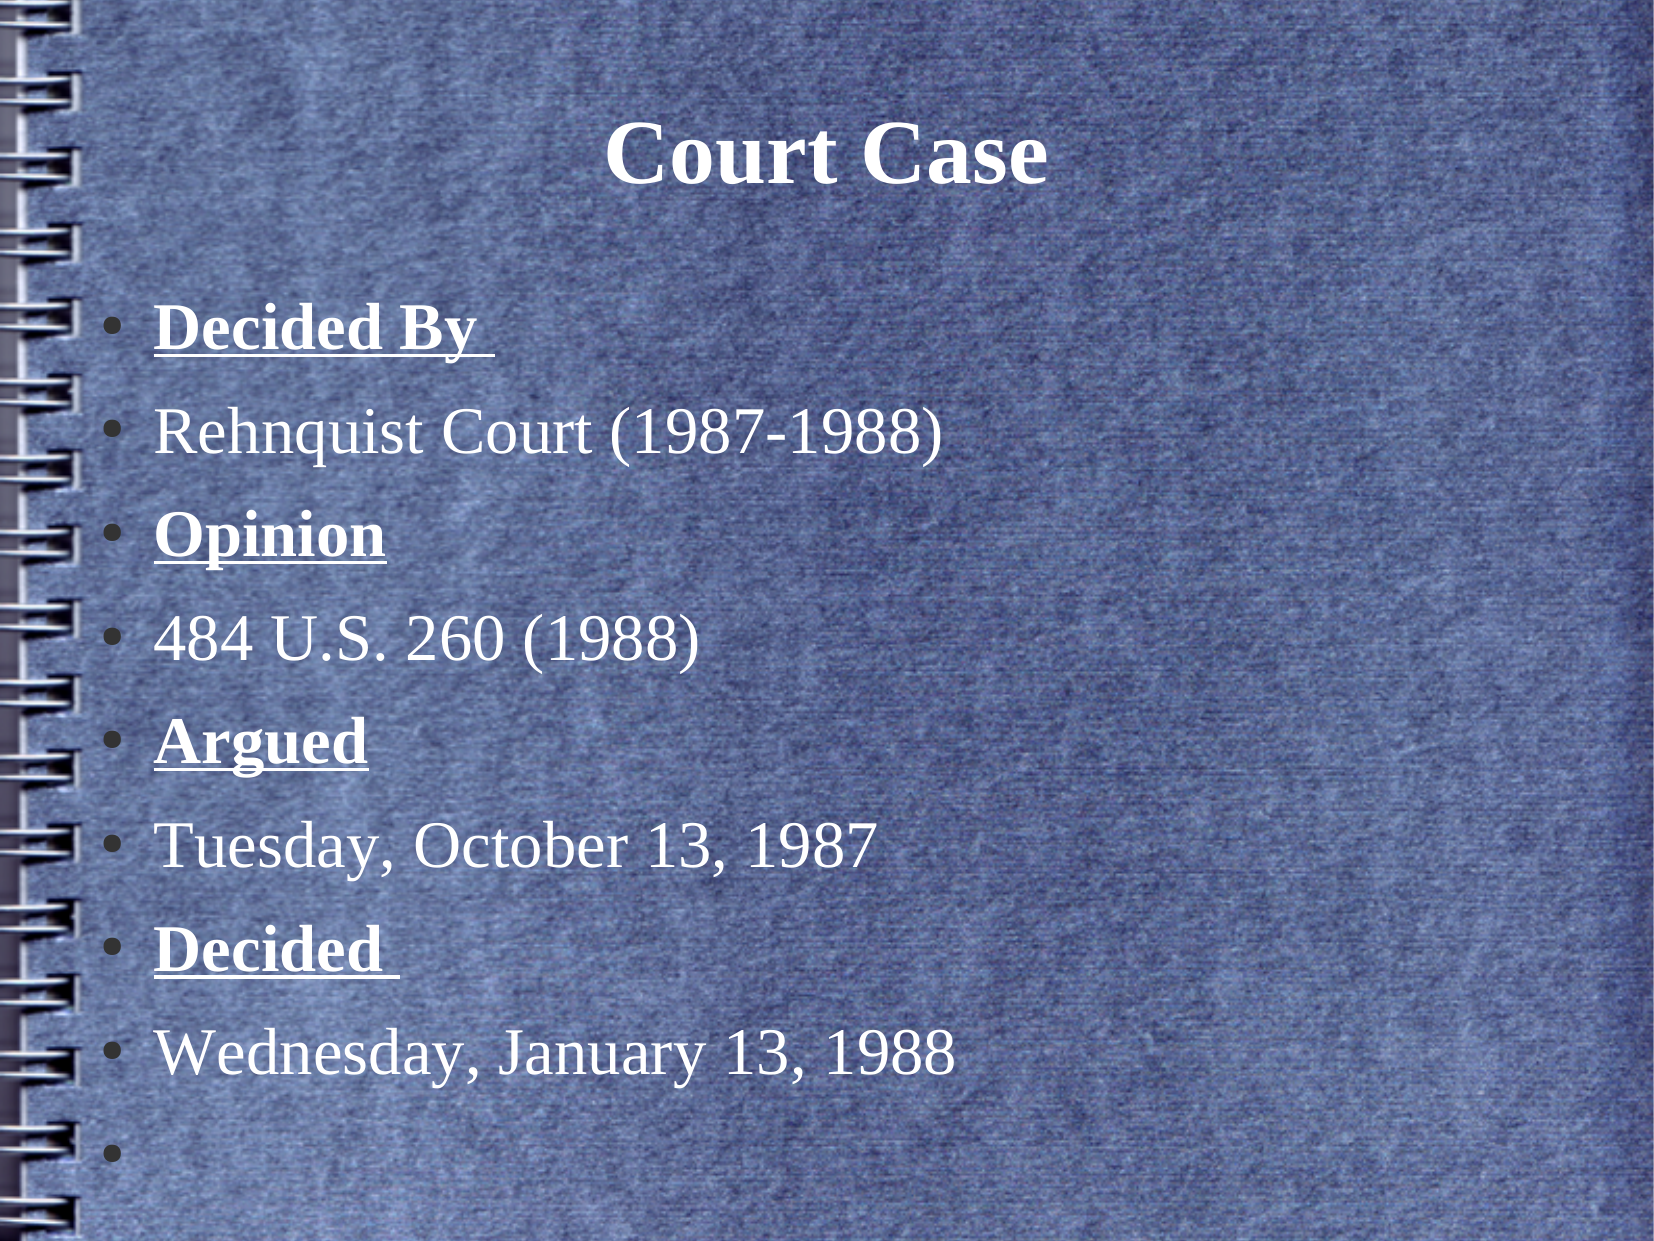

# Court Case
Decided By
Rehnquist Court (1987-1988)
Opinion
484 U.S. 260 (1988)
Argued
Tuesday, October 13, 1987
Decided
Wednesday, January 13, 1988